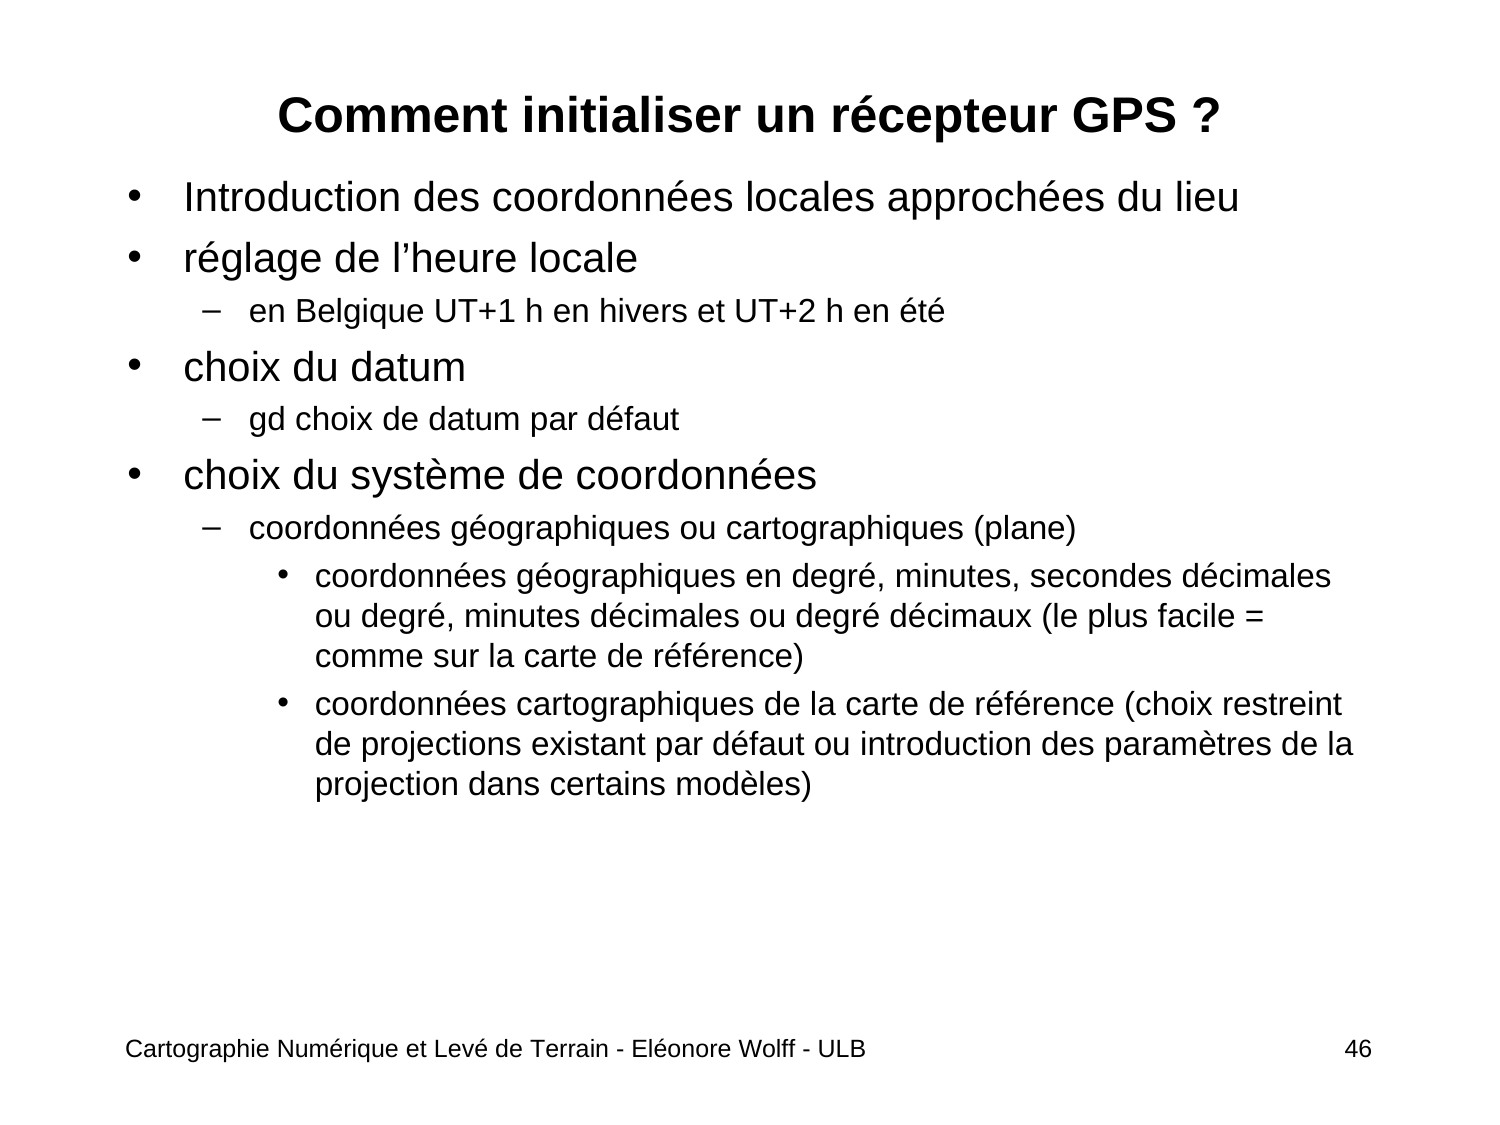

# Comment initialiser un récepteur GPS ?
Introduction des coordonnées locales approchées du lieu
réglage de l’heure locale
en Belgique UT+1 h en hivers et UT+2 h en été
choix du datum
gd choix de datum par défaut
choix du système de coordonnées
coordonnées géographiques ou cartographiques (plane)‏
coordonnées géographiques en degré, minutes, secondes décimales ou degré, minutes décimales ou degré décimaux (le plus facile = comme sur la carte de référence)‏
coordonnées cartographiques de la carte de référence (choix restreint de projections existant par défaut ou introduction des paramètres de la projection dans certains modèles)‏
Cartographie Numérique et Levé de Terrain - Eléonore Wolff - ULB